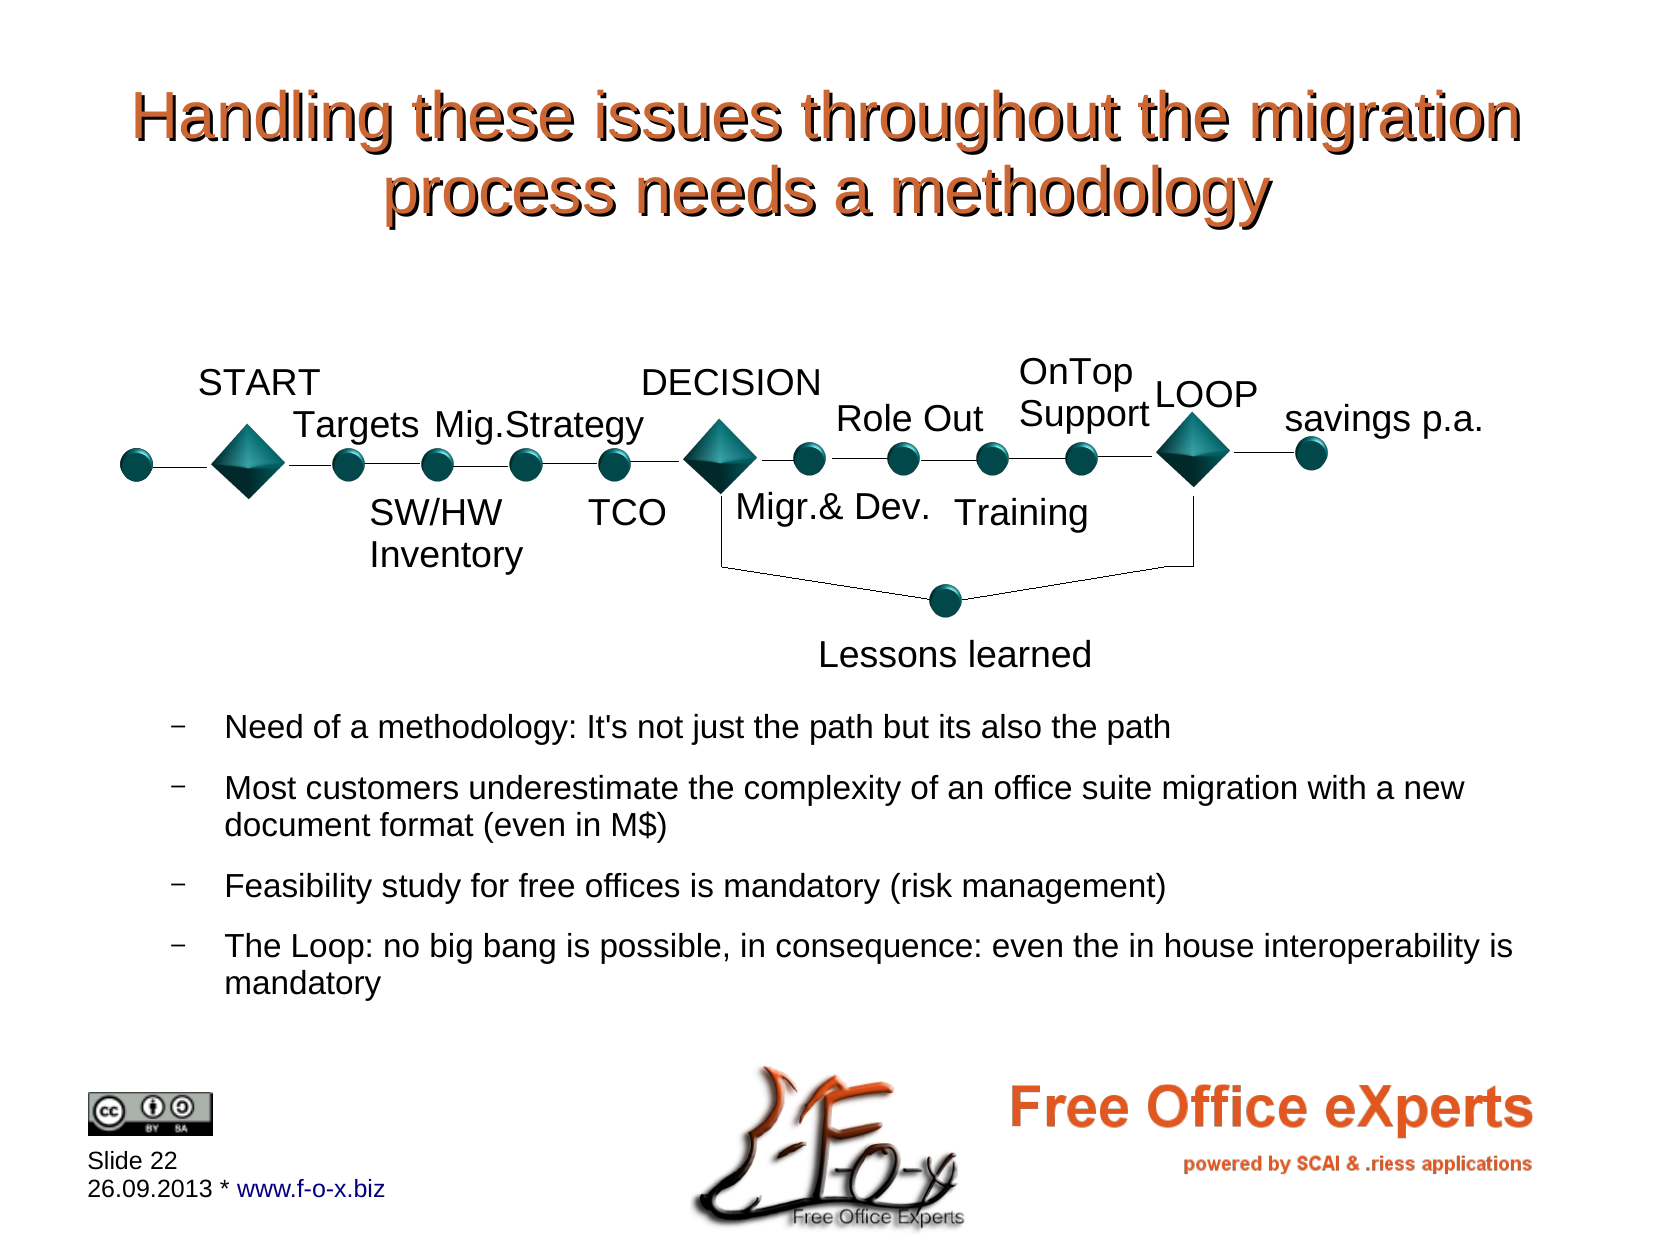

# Handling these issues throughout the migration process needs a methodology
OnTop
Support
START
DECISION
LOOP
Role Out
savings p.a.
Targets
Mig.Strategy
Migr.& Dev.
SW/HW
Inventory
TCO
Training
Lessons learned
Need of a methodology: It's not just the path but its also the path
Most customers underestimate the complexity of an office suite migration with a new document format (even in M$)
Feasibility study for free offices is mandatory (risk management)
The Loop: no big bang is possible, in consequence: even the in house interoperability is mandatory